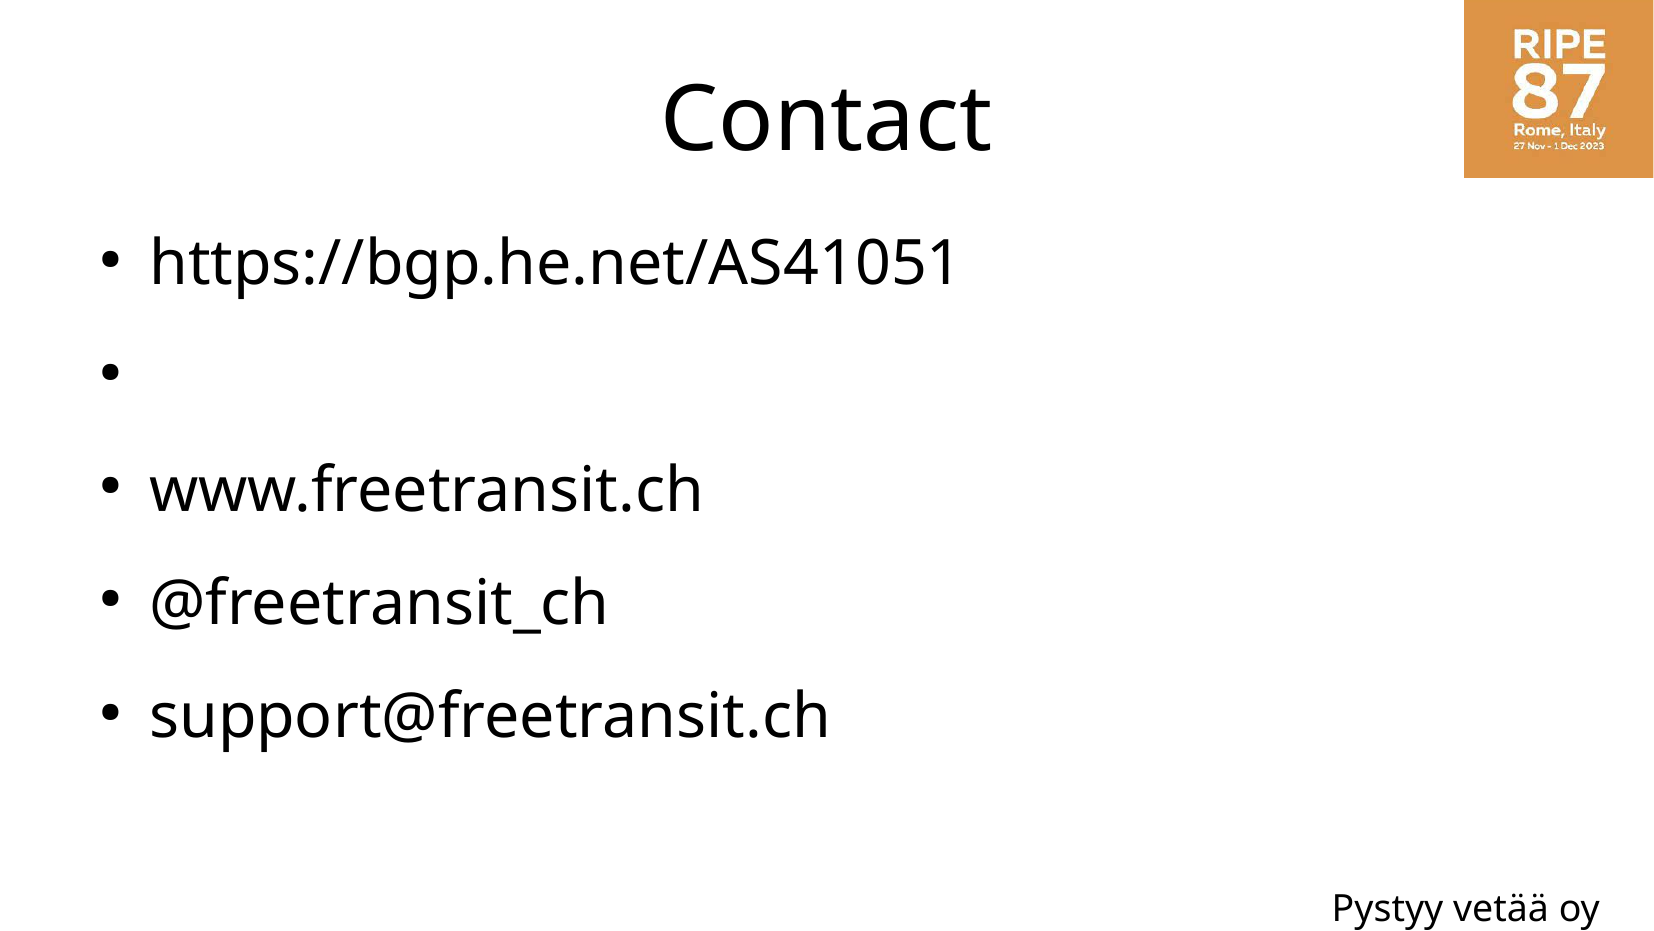

# Contact
https://bgp.he.net/AS41051
www.freetransit.ch
@freetransit_ch
support@freetransit.ch
Pystyy vetää oy